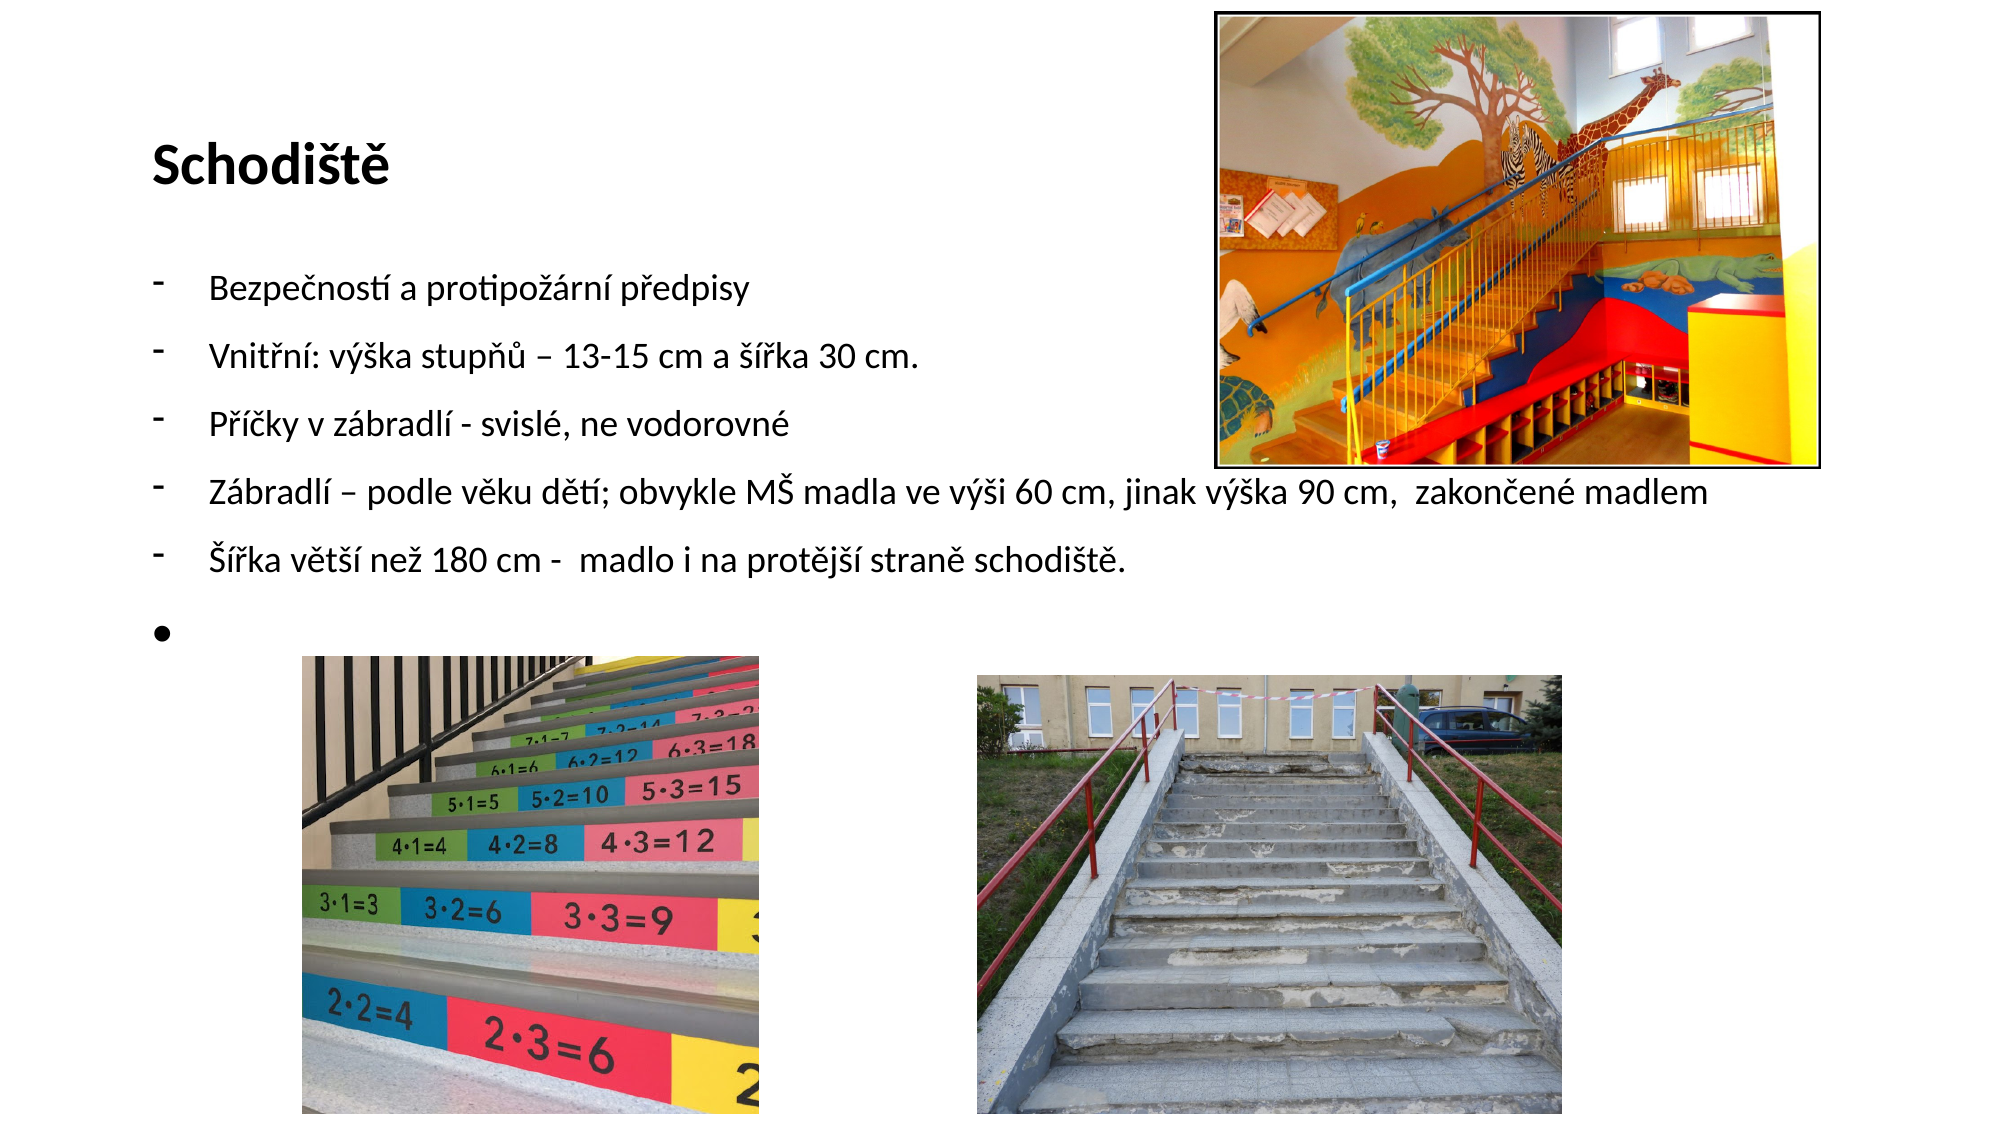

# Schodiště
Bezpečností a protipožární předpisy
Vnitřní: výška stupňů – 13-15 cm a šířka 30 cm.
Příčky v zábradlí - svislé, ne vodorovné
Zábradlí – podle věku dětí; obvykle MŠ madla ve výši 60 cm, jinak výška 90 cm, zakončené madlem
Šířka větší než 180 cm - madlo i na protější straně schodiště.